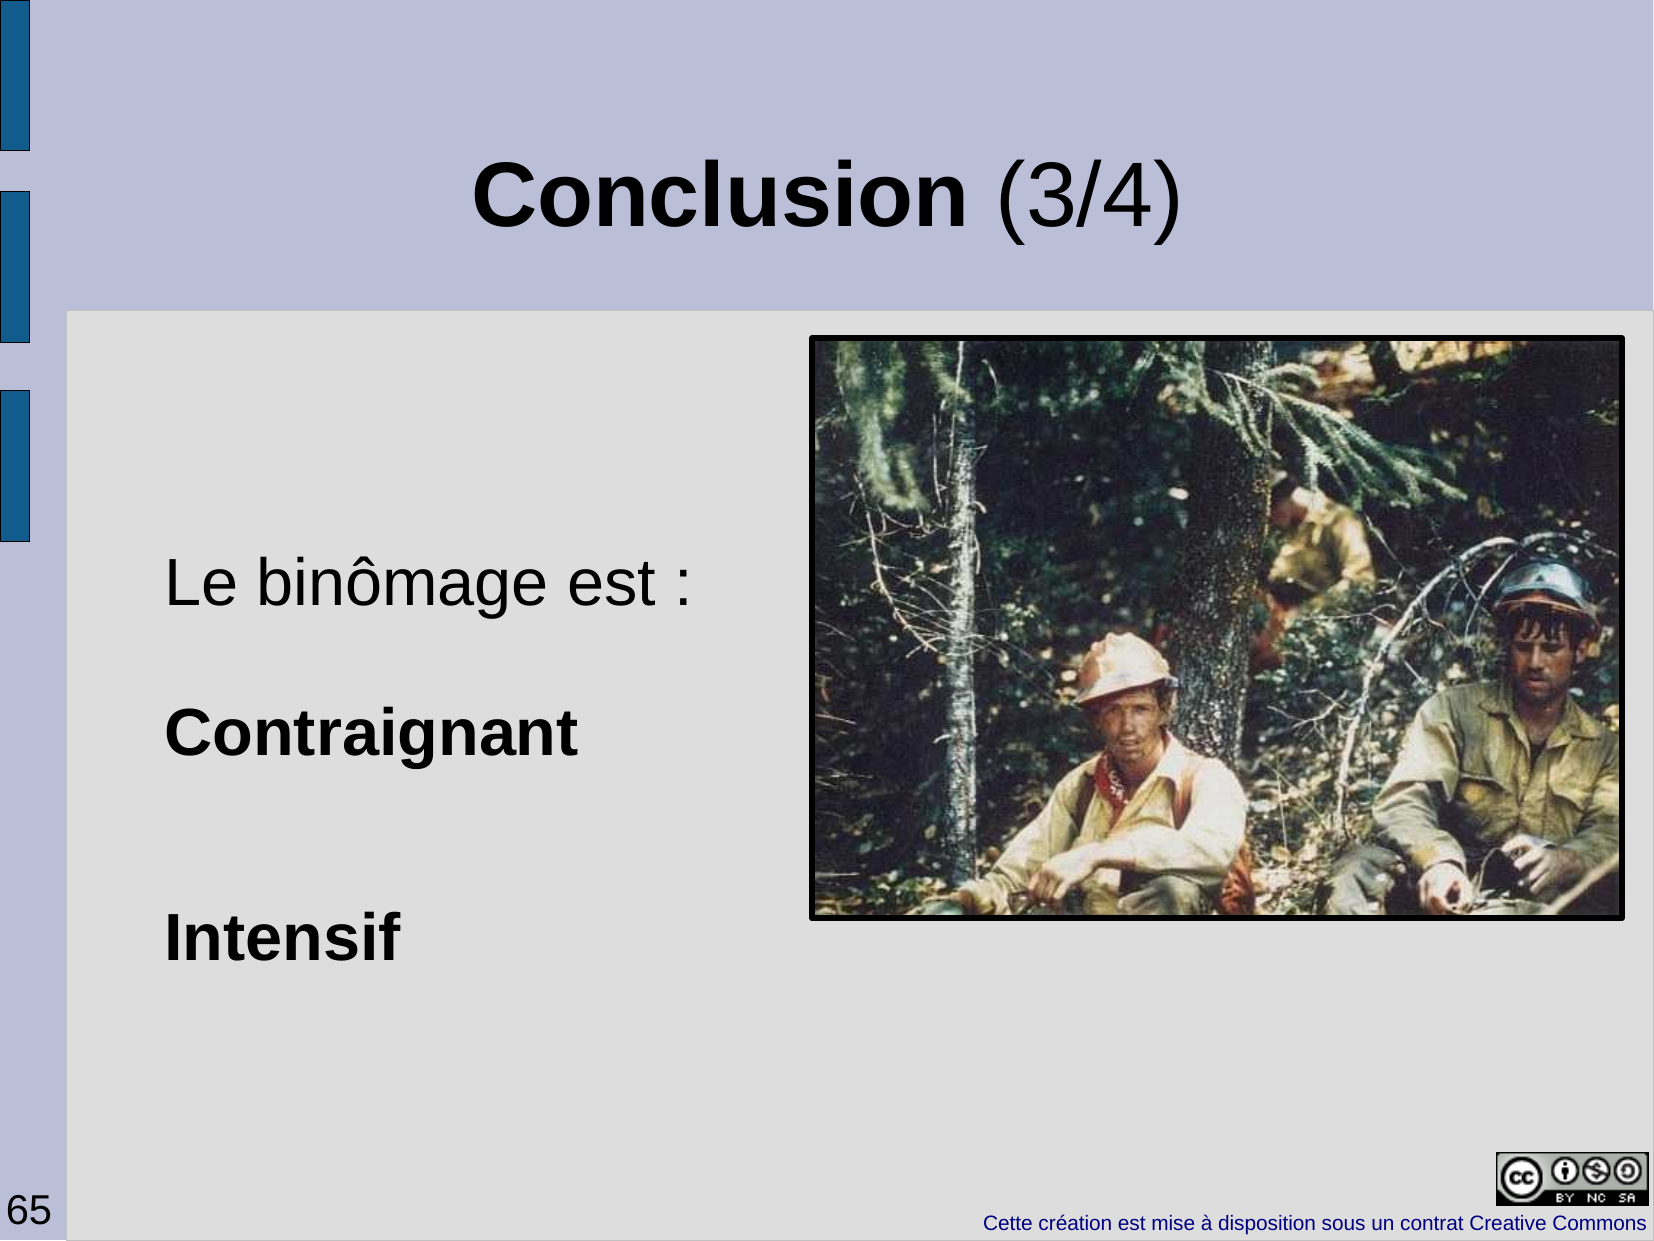

# Conclusion (3/4)
Le binômage est :
Contraignant
Intensif